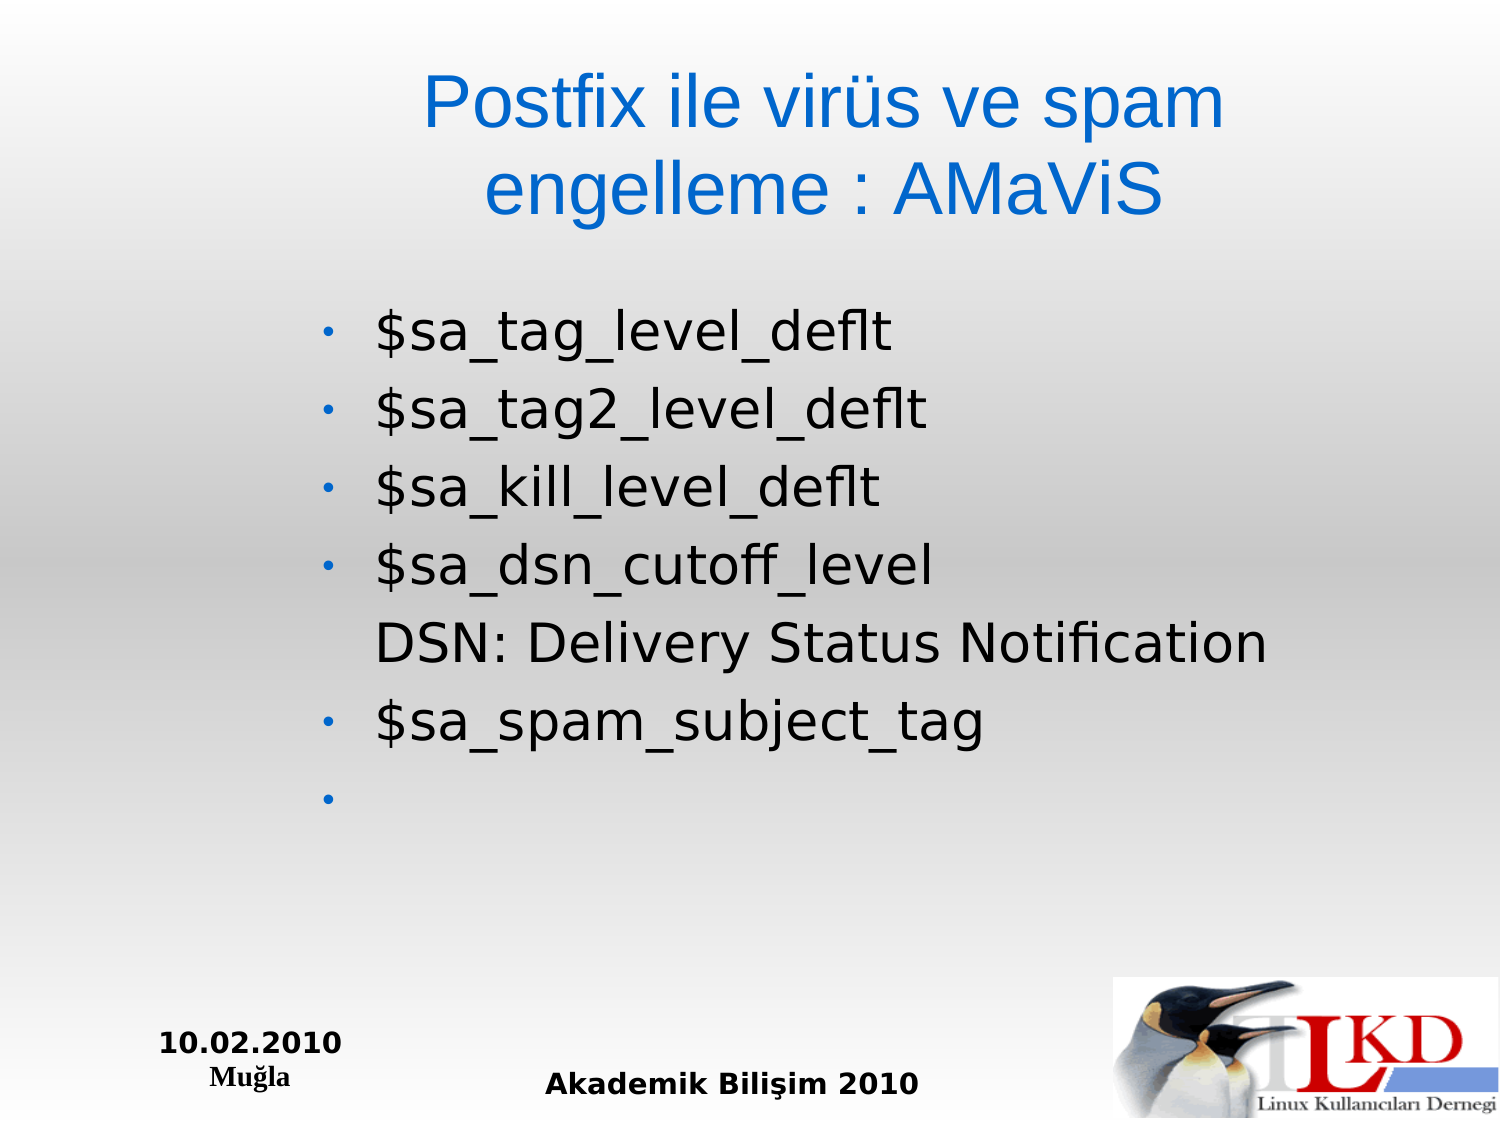

# Postfix ile virüs ve spam engelleme : AMaViS
$sa_tag_level_deflt
$sa_tag2_level_deflt
$sa_kill_level_deflt
$sa_dsn_cutoff_level
DSN: Delivery Status Notification
$sa_spam_subject_tag